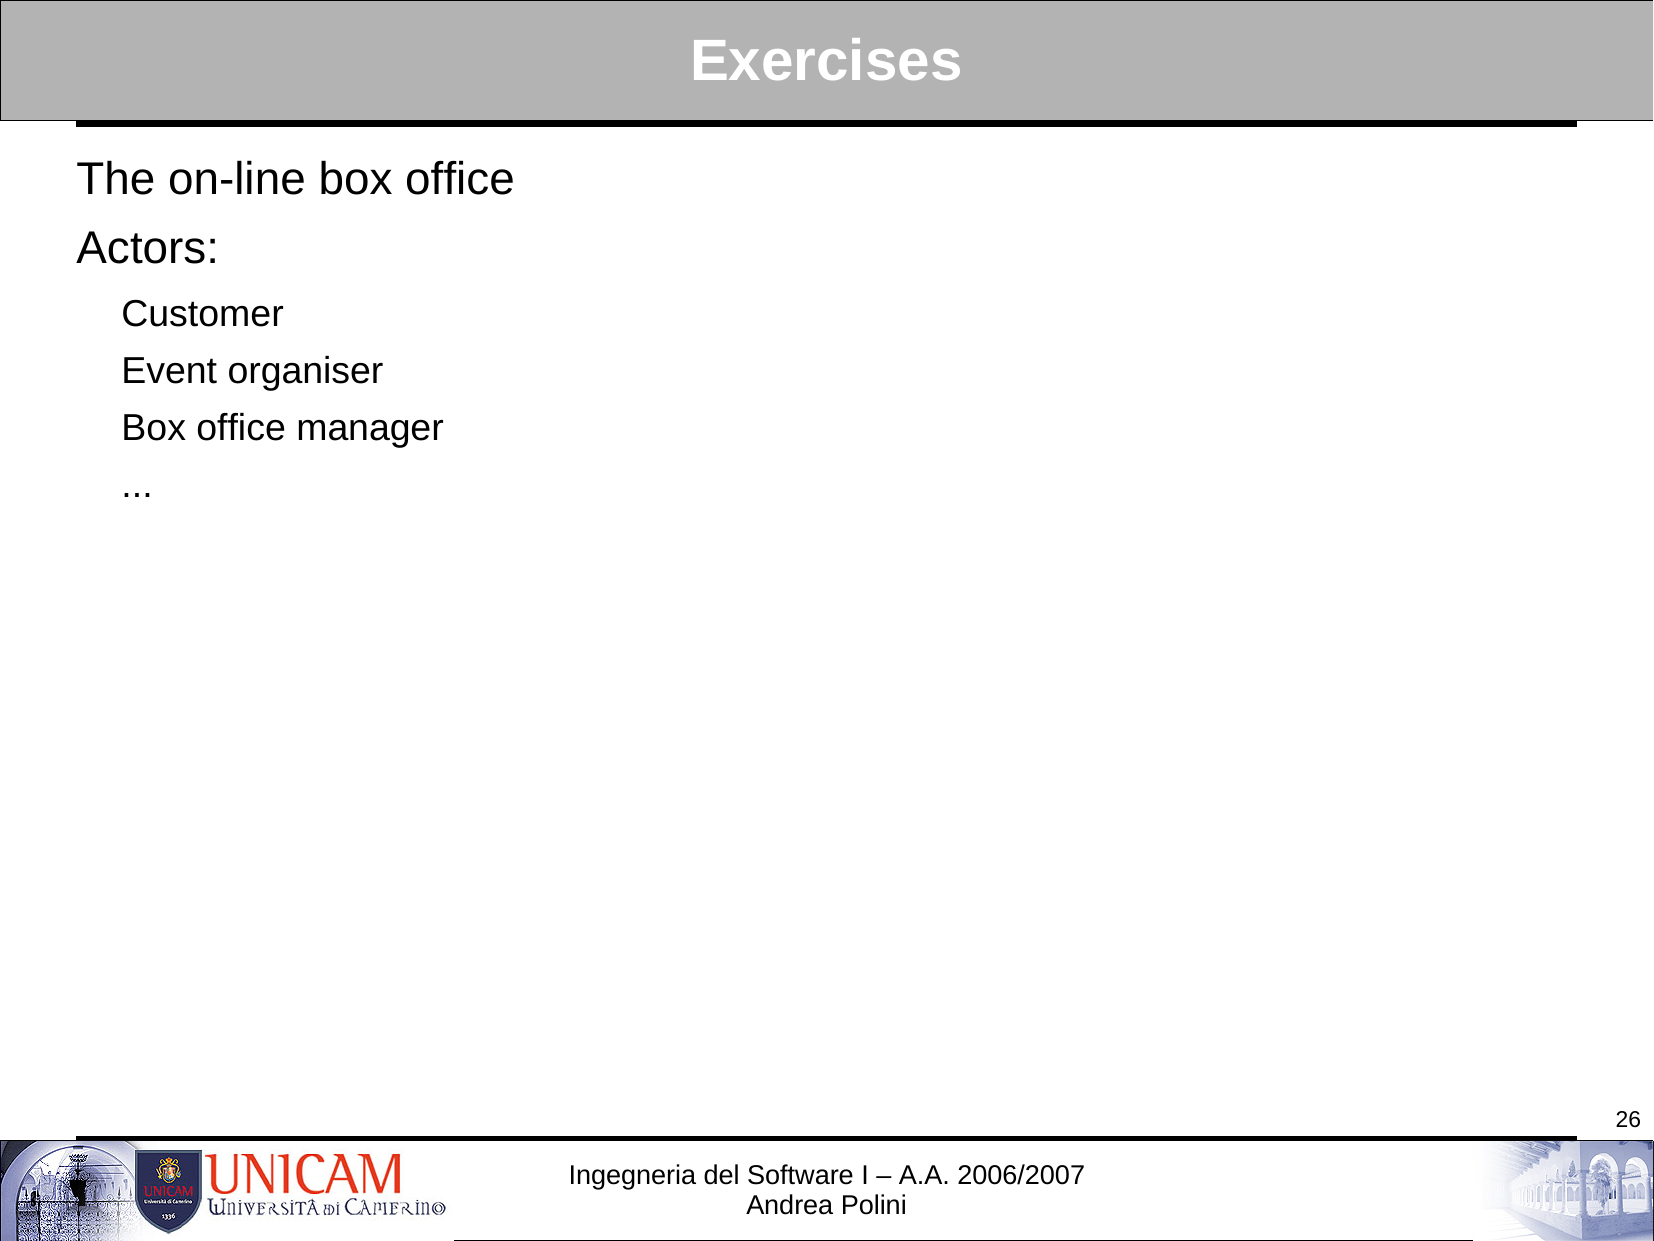

# Exercises
The on-line box office
Actors:
Customer
Event organiser
Box office manager
...
26